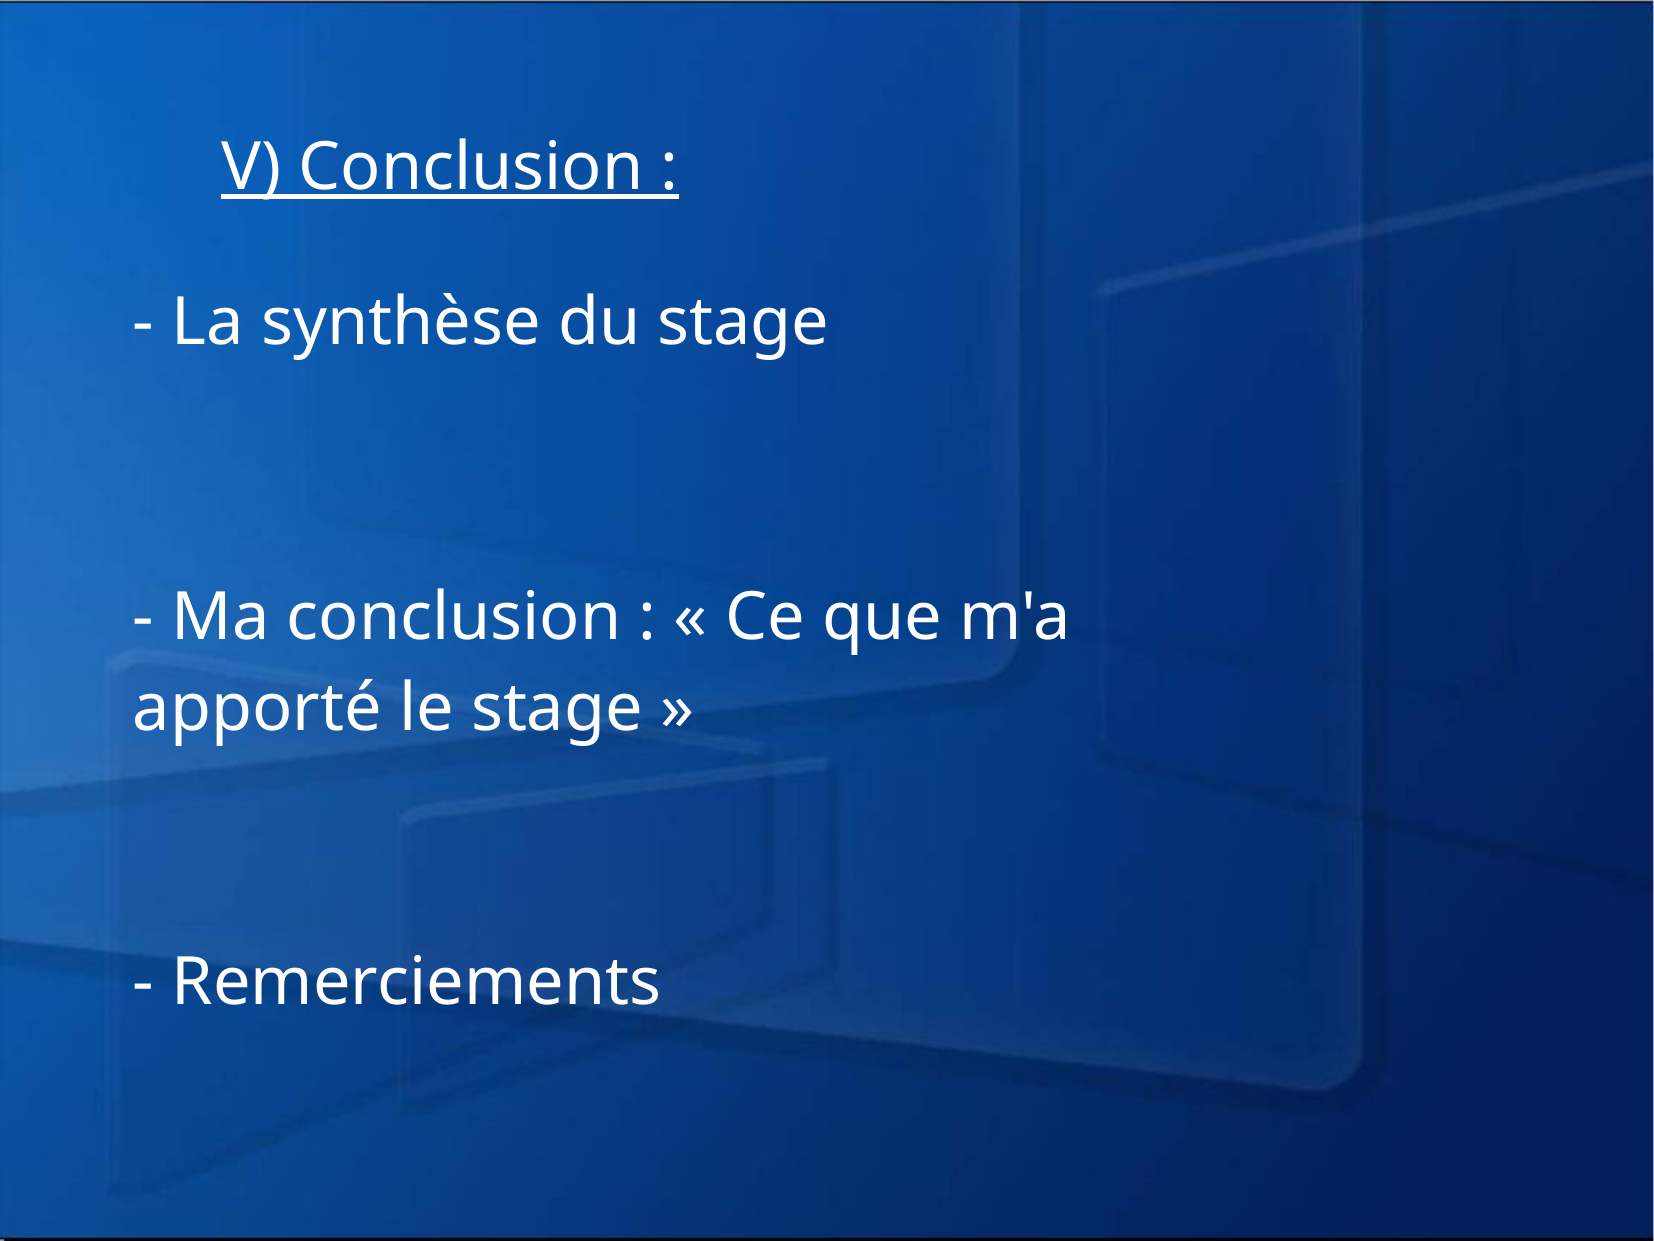

V) Conclusion :
- La synthèse du stage
- Ma conclusion : « Ce que m'a apporté le stage »
- Remerciements